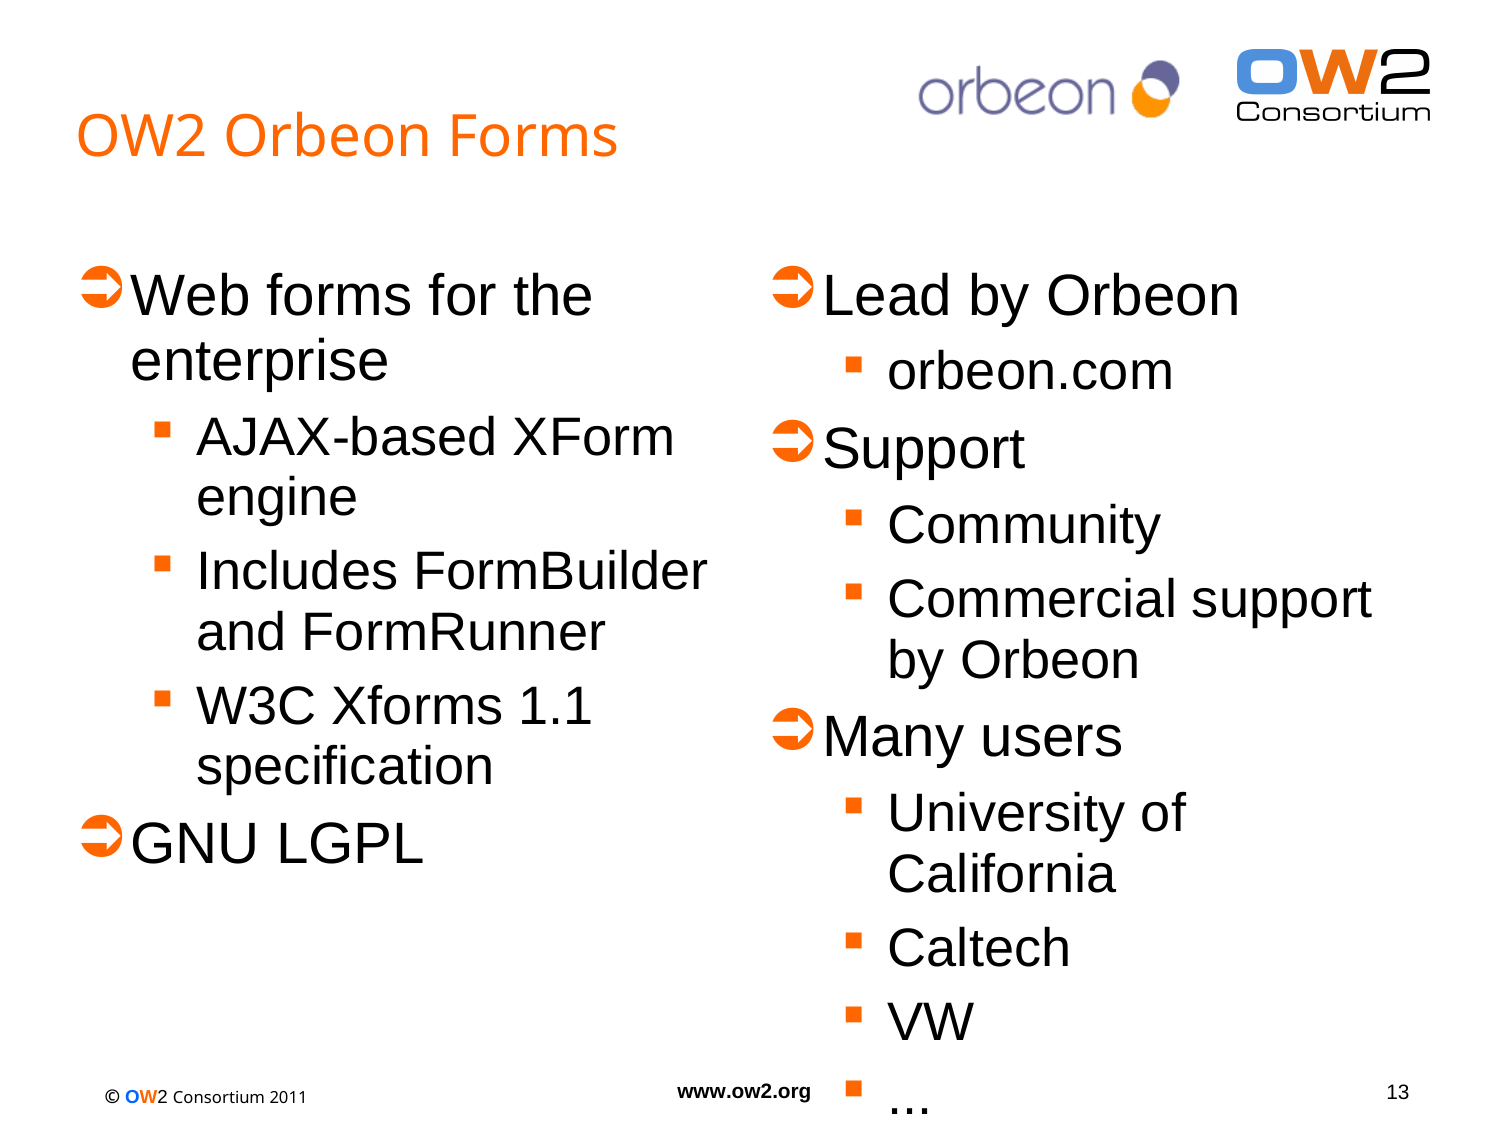

# OW2 Orbeon Forms
Web forms for the enterprise
AJAX-based XForm engine
Includes FormBuilder and FormRunner
W3C Xforms 1.1 specification
GNU LGPL
Lead by Orbeon
orbeon.com
Support
Community
Commercial support by Orbeon
Many users
University of California
Caltech
VW
...
13